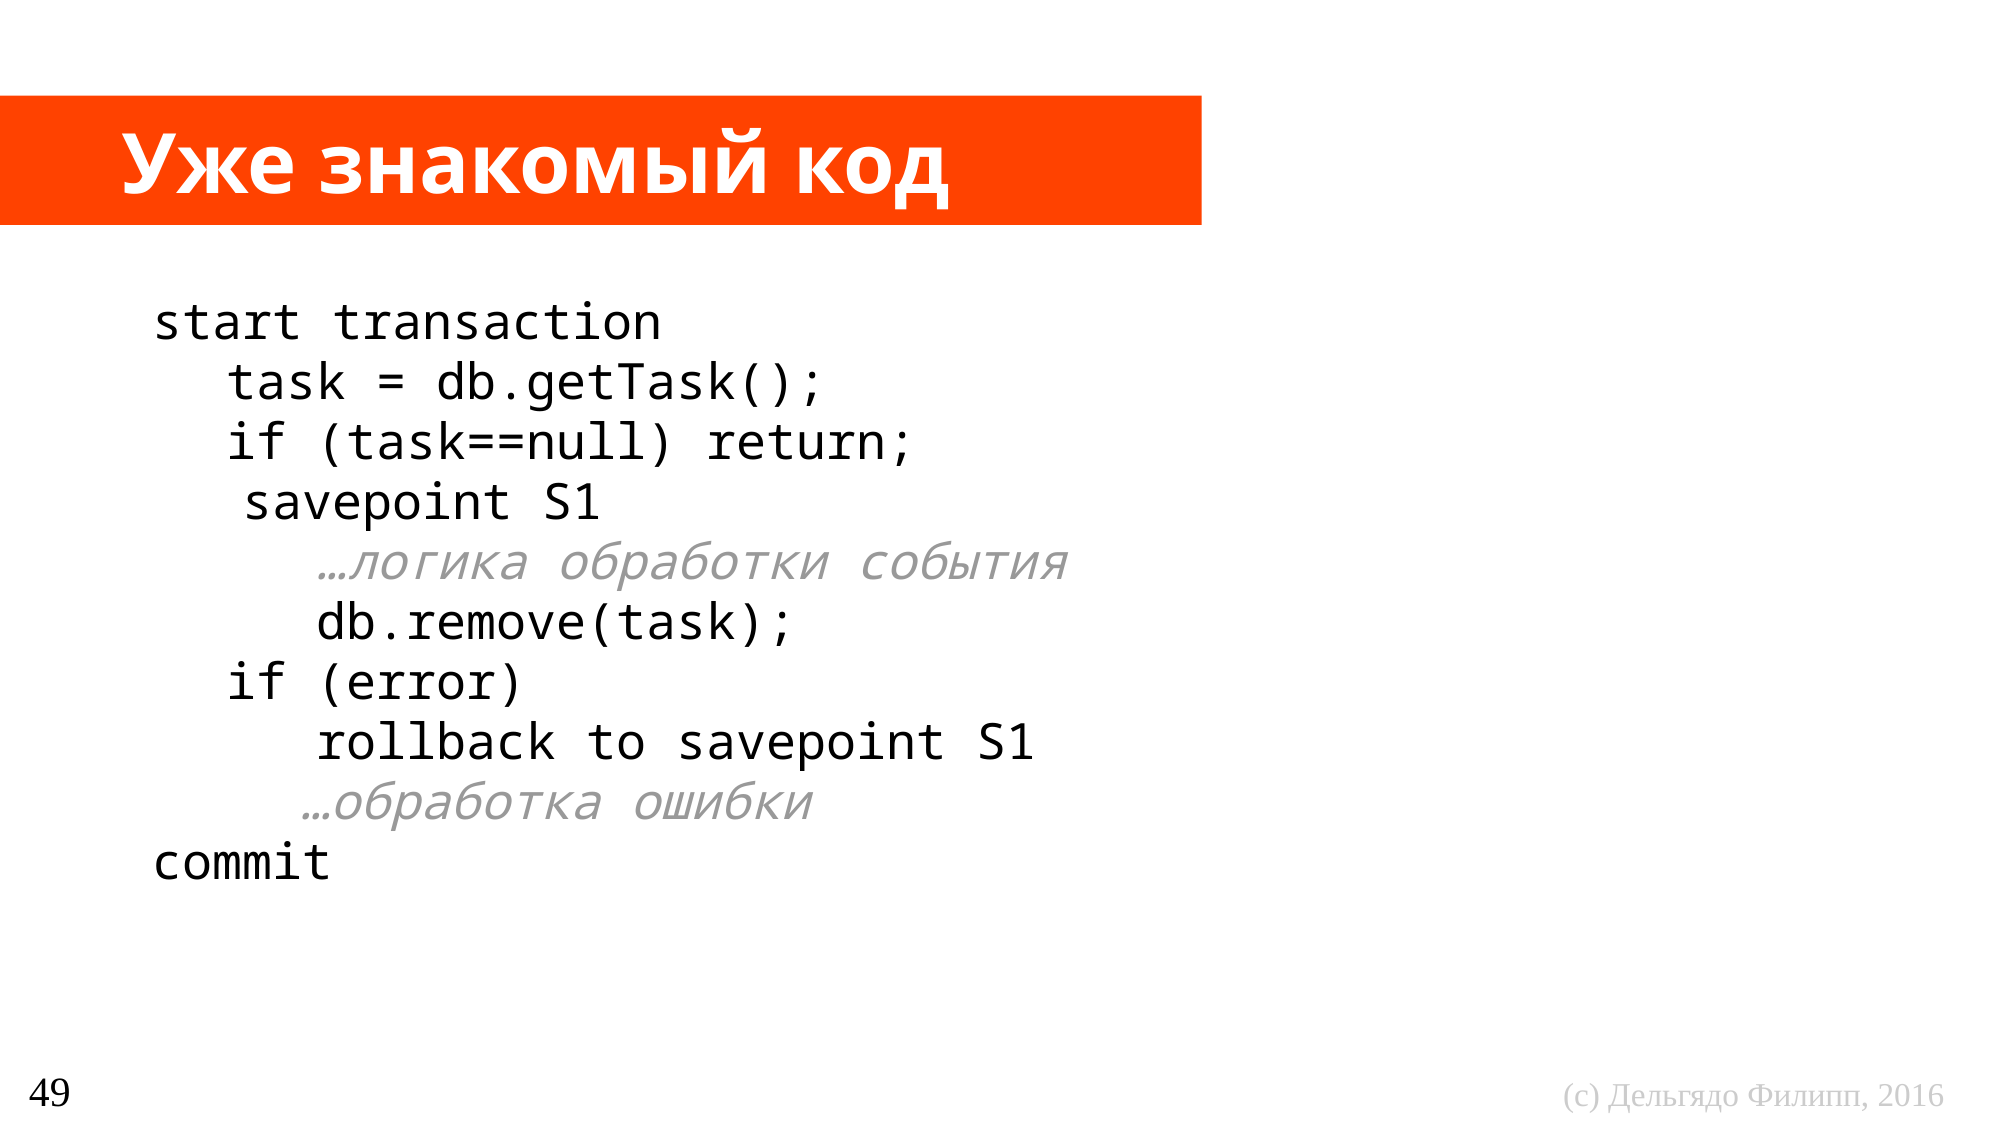

# Уже знакомый код
start transaction
	task = db.getTask();
	if (task==null) return;
 savepoint S1
 	 …логика обработки события
	 db.remove(task);
	if (error)
	 rollback to savepoint S1
		…обработка ошибки
commit
49
(c) Дельгядо Филипп, 2016